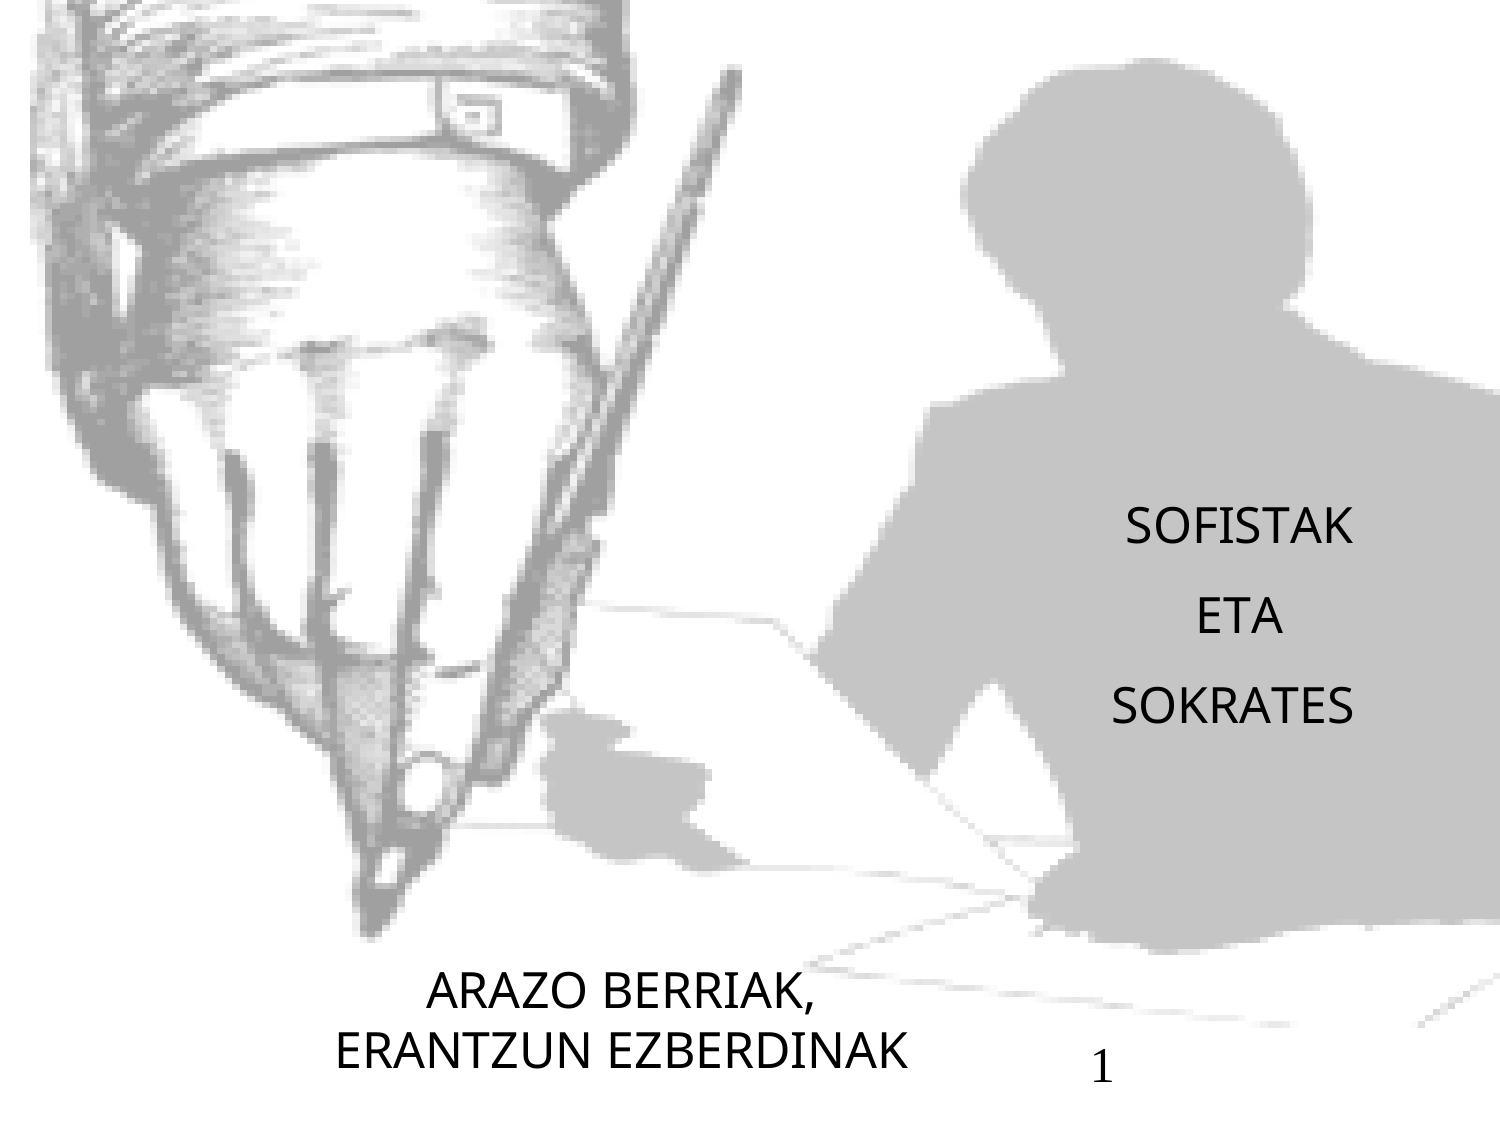

SOFISTAK
ETA
SOKRATES
ARAZO BERRIAK,
 ERANTZUN EZBERDINAK
1